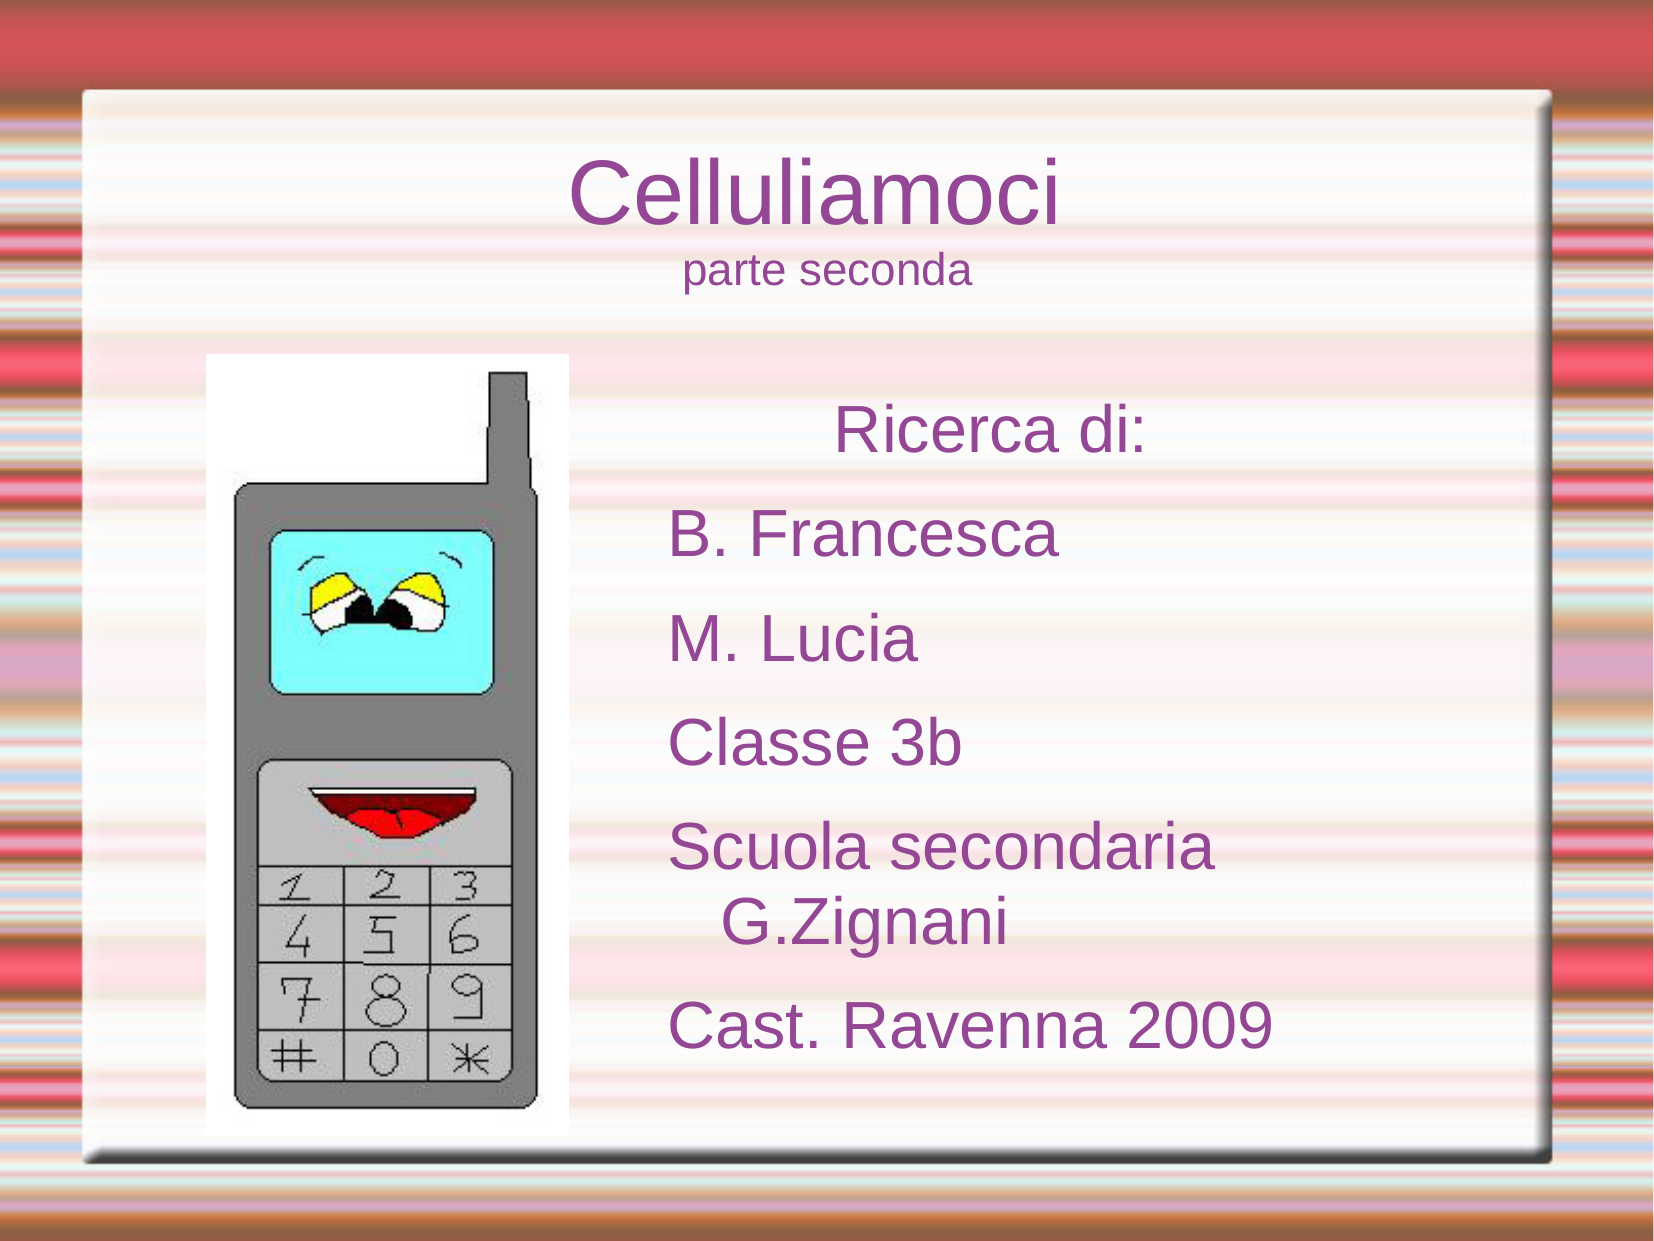

# Celluliamoci parte seconda
 Ricerca di:
B. Francesca
M. Lucia
Classe 3b
Scuola secondaria G.Zignani
Cast. Ravenna 2009